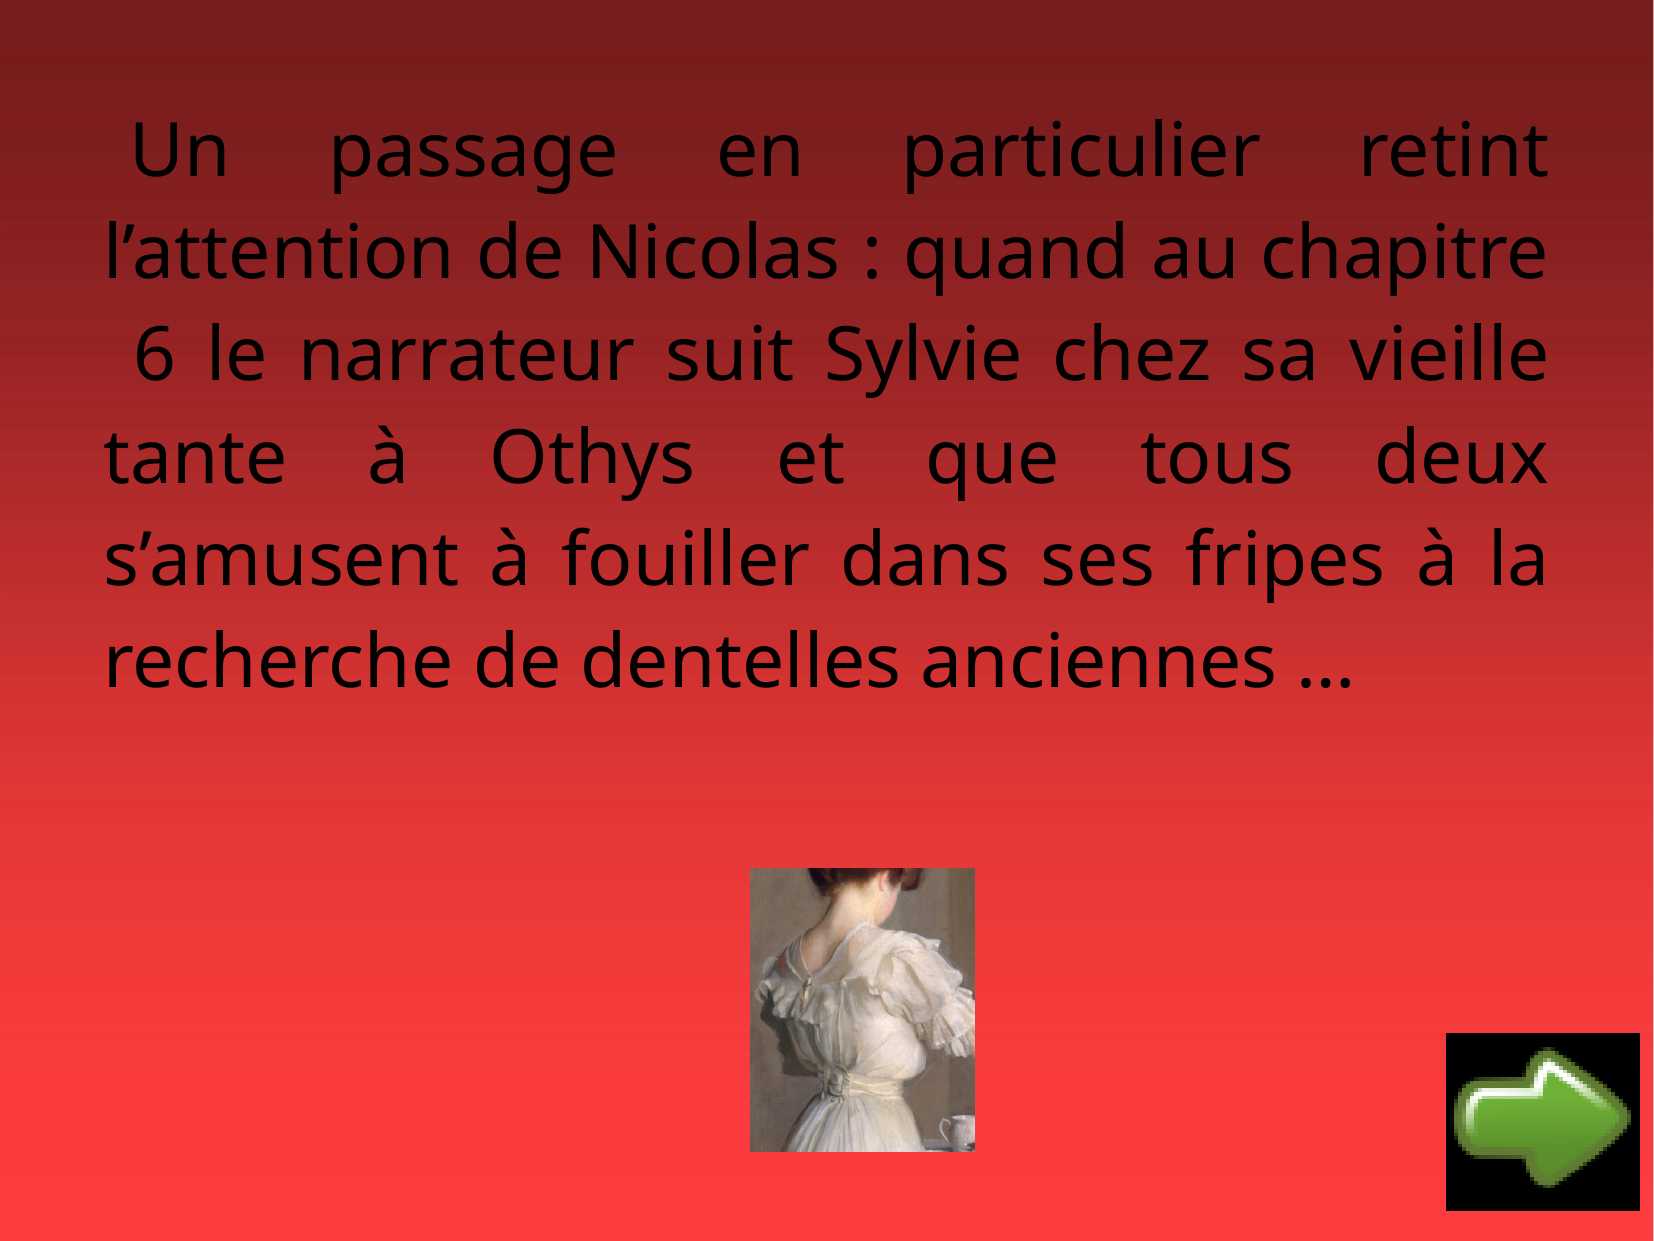

Un passage en particulier retint l’attention de Nicolas : quand au chapitre 6 le narrateur suit Sylvie chez sa vieille tante à Othys et que tous deux s’amusent à fouiller dans ses fripes à la recherche de dentelles anciennes …